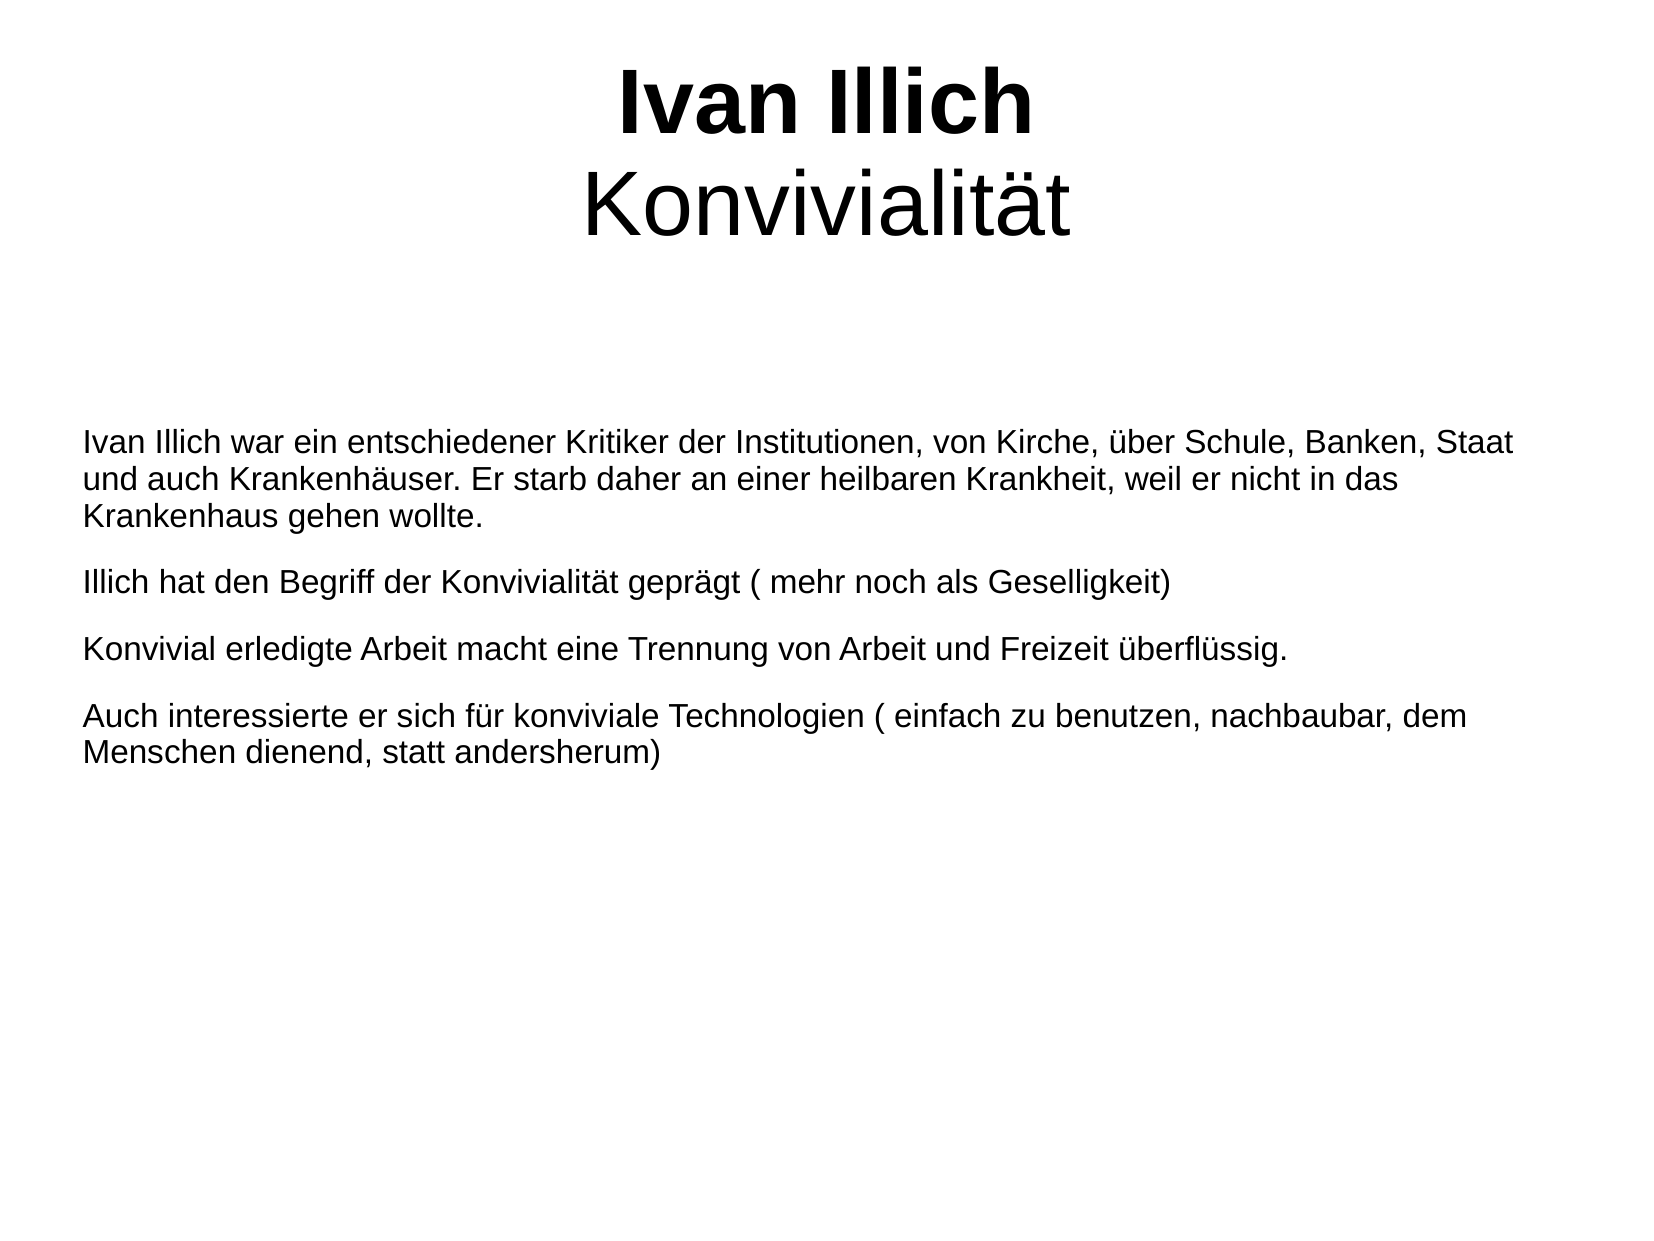

# Ivan Illich Konvivialität
Ivan Illich war ein entschiedener Kritiker der Institutionen, von Kirche, über Schule, Banken, Staat und auch Krankenhäuser. Er starb daher an einer heilbaren Krankheit, weil er nicht in das Krankenhaus gehen wollte.
Illich hat den Begriff der Konvivialität geprägt ( mehr noch als Geselligkeit)
Konvivial erledigte Arbeit macht eine Trennung von Arbeit und Freizeit überflüssig.
Auch interessierte er sich für konviviale Technologien ( einfach zu benutzen, nachbaubar, dem Menschen dienend, statt andersherum)